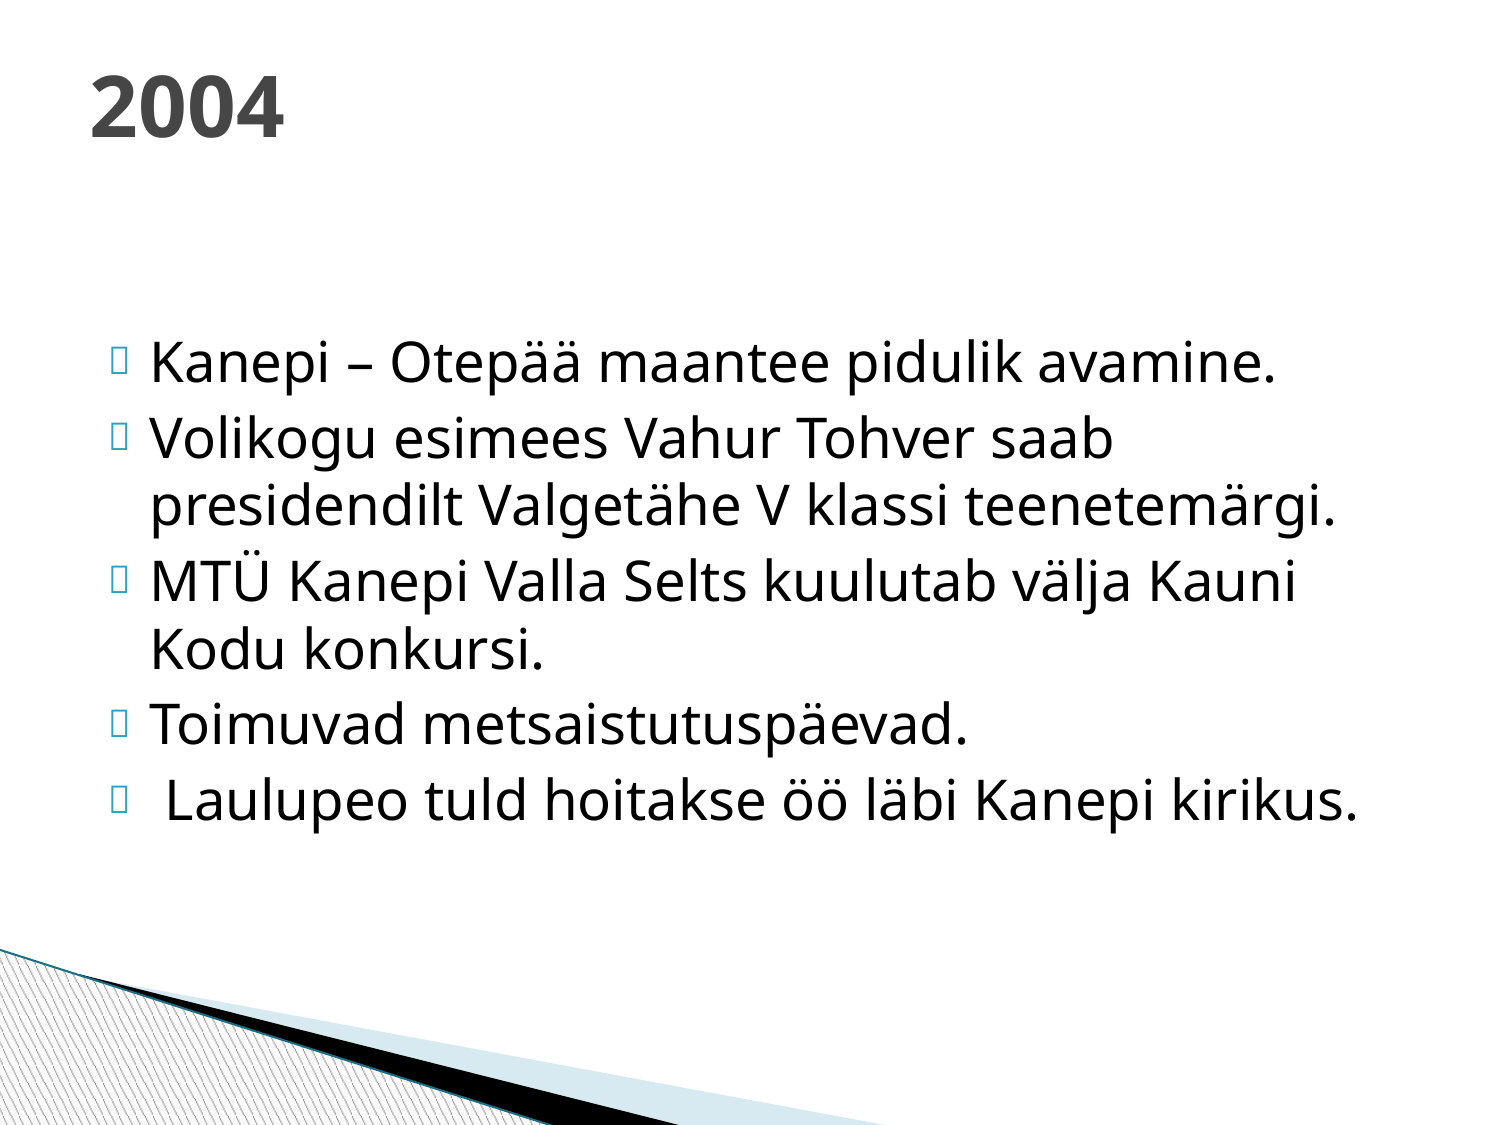

2004
# Kanepi – Otepää maantee pidulik avamine.
Volikogu esimees Vahur Tohver saab presidendilt Valgetähe V klassi teenetemärgi.
MTÜ Kanepi Valla Selts kuulutab välja Kauni Kodu konkursi.
Toimuvad metsaistutuspäevad.
 Laulupeo tuld hoitakse öö läbi Kanepi kirikus.